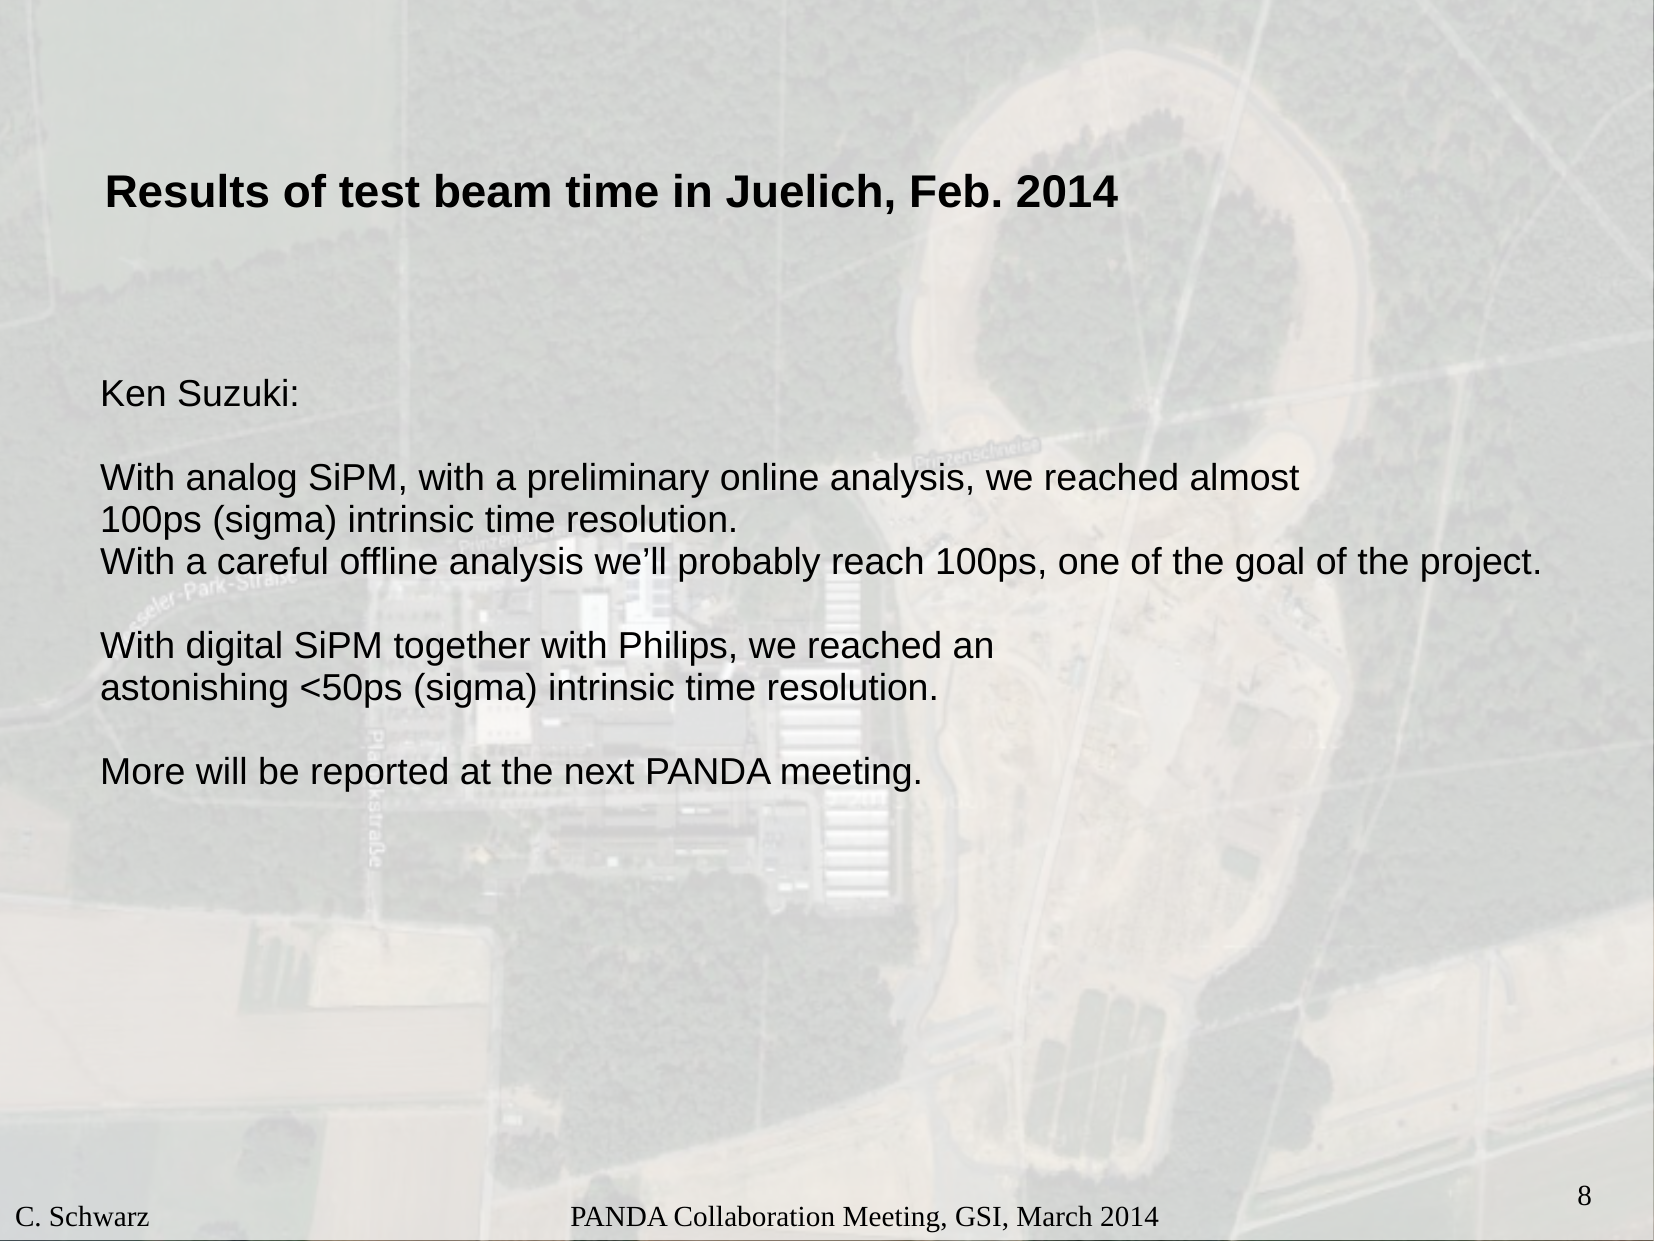

Results of test beam time in Juelich, Feb. 2014
Ken Suzuki:
With analog SiPM, with a preliminary online analysis, we reached almost
100ps (sigma) intrinsic time resolution.
With a careful offline analysis we’ll probably reach 100ps, one of the goal of the project.
With digital SiPM together with Philips, we reached an
astonishing <50ps (sigma) intrinsic time resolution.
More will be reported at the next PANDA meeting.
8